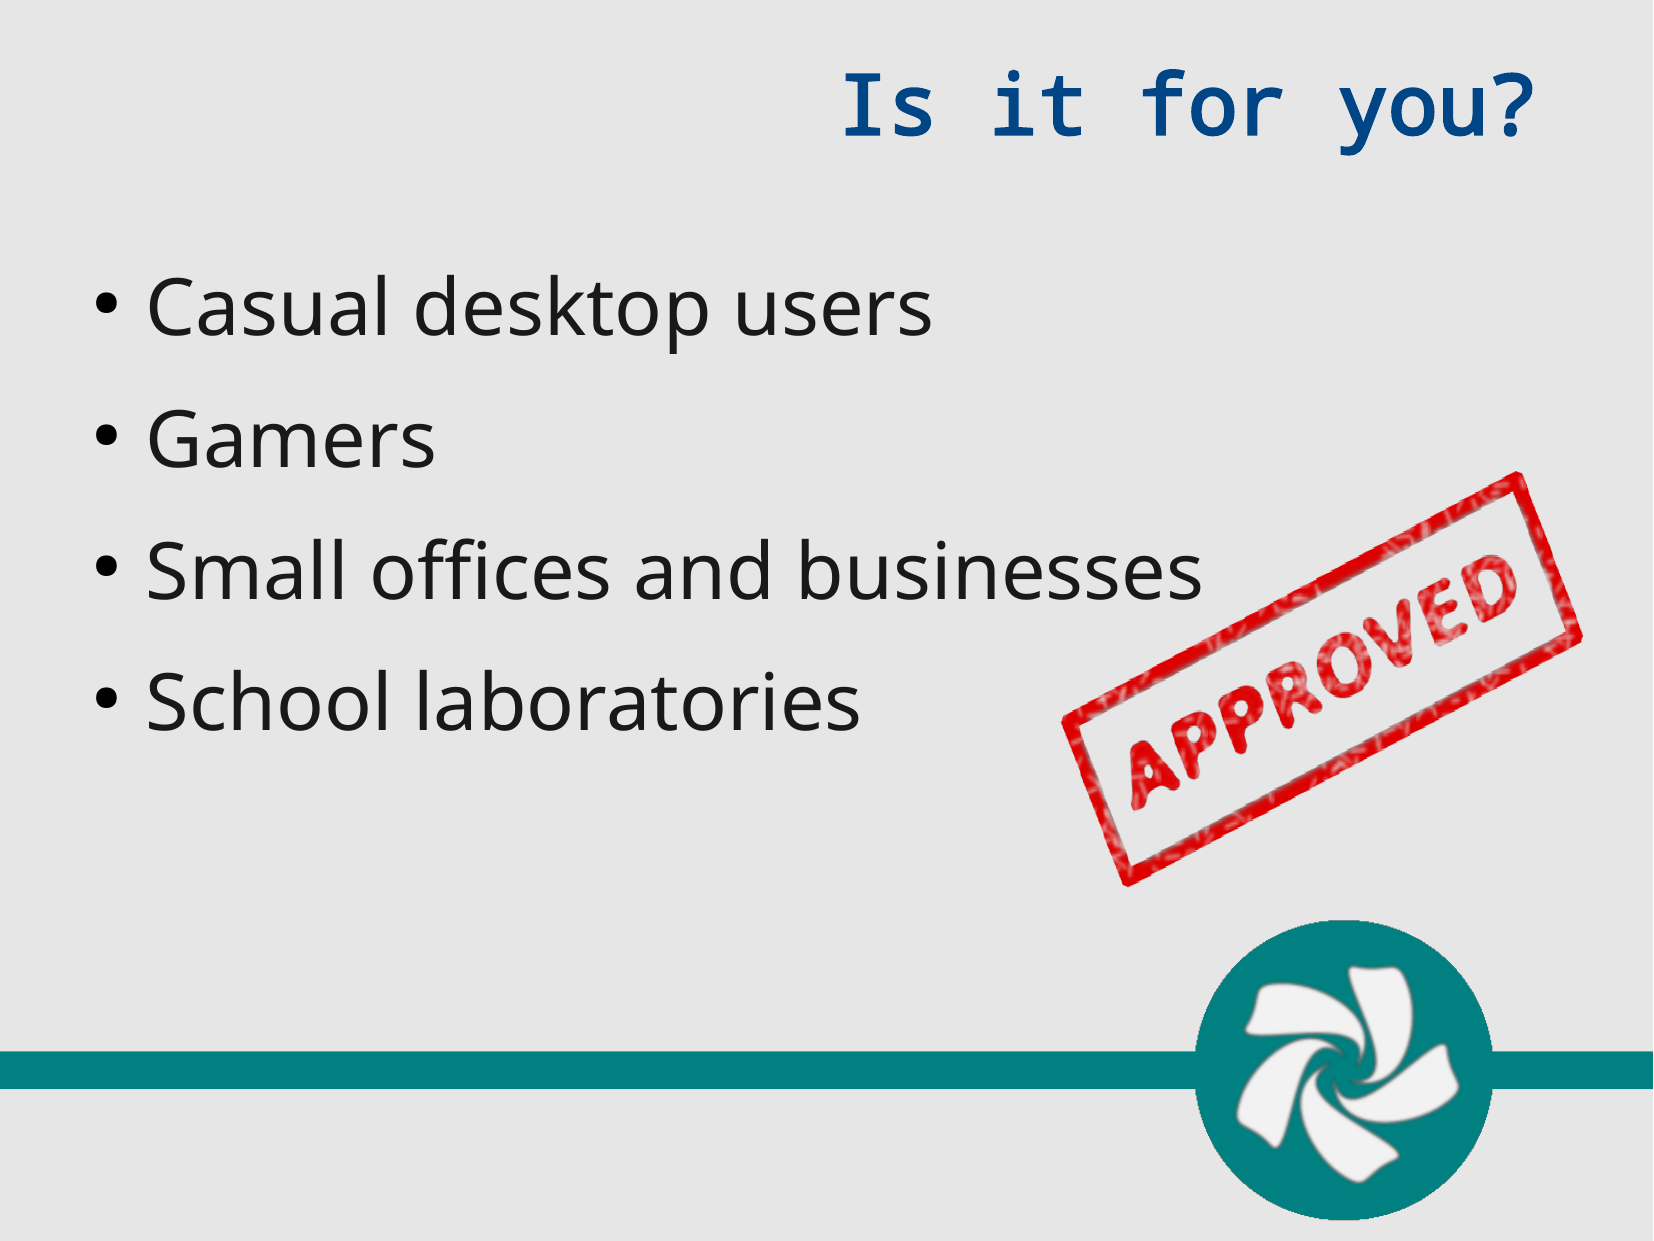

# Is it for you?
Casual desktop users
Gamers
Small offices and businesses
School laboratories